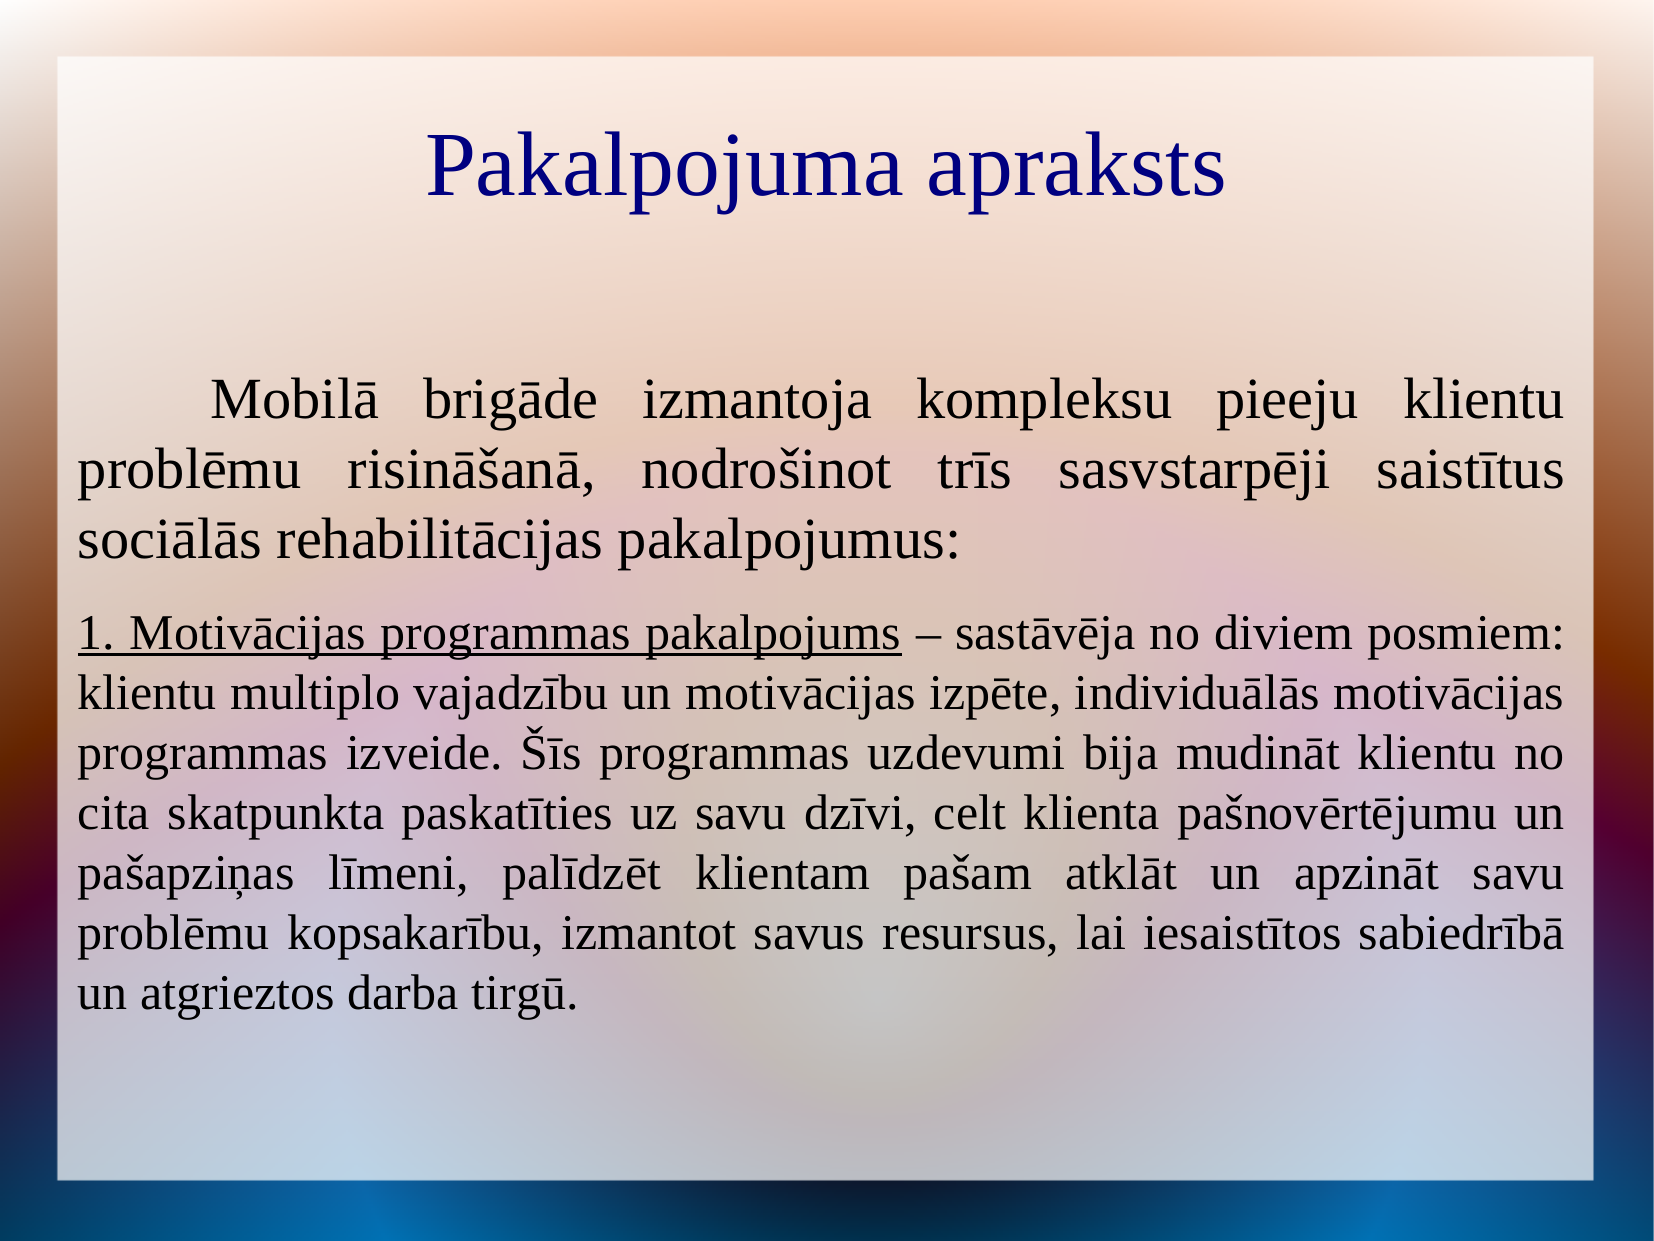

# Pakalpojuma apraksts
 Mobilā brigāde izmantoja kompleksu pieeju klientu problēmu risināšanā, nodrošinot trīs sasvstarpēji saistītus sociālās rehabilitācijas pakalpojumus:
1. Motivācijas programmas pakalpojums – sastāvēja no diviem posmiem: klientu multiplo vajadzību un motivācijas izpēte, individuālās motivācijas programmas izveide. Šīs programmas uzdevumi bija mudināt klientu no cita skatpunkta paskatīties uz savu dzīvi, celt klienta pašnovērtējumu un pašapziņas līmeni, palīdzēt klientam pašam atklāt un apzināt savu problēmu kopsakarību, izmantot savus resursus, lai iesaistītos sabiedrībā un atgrieztos darba tirgū.